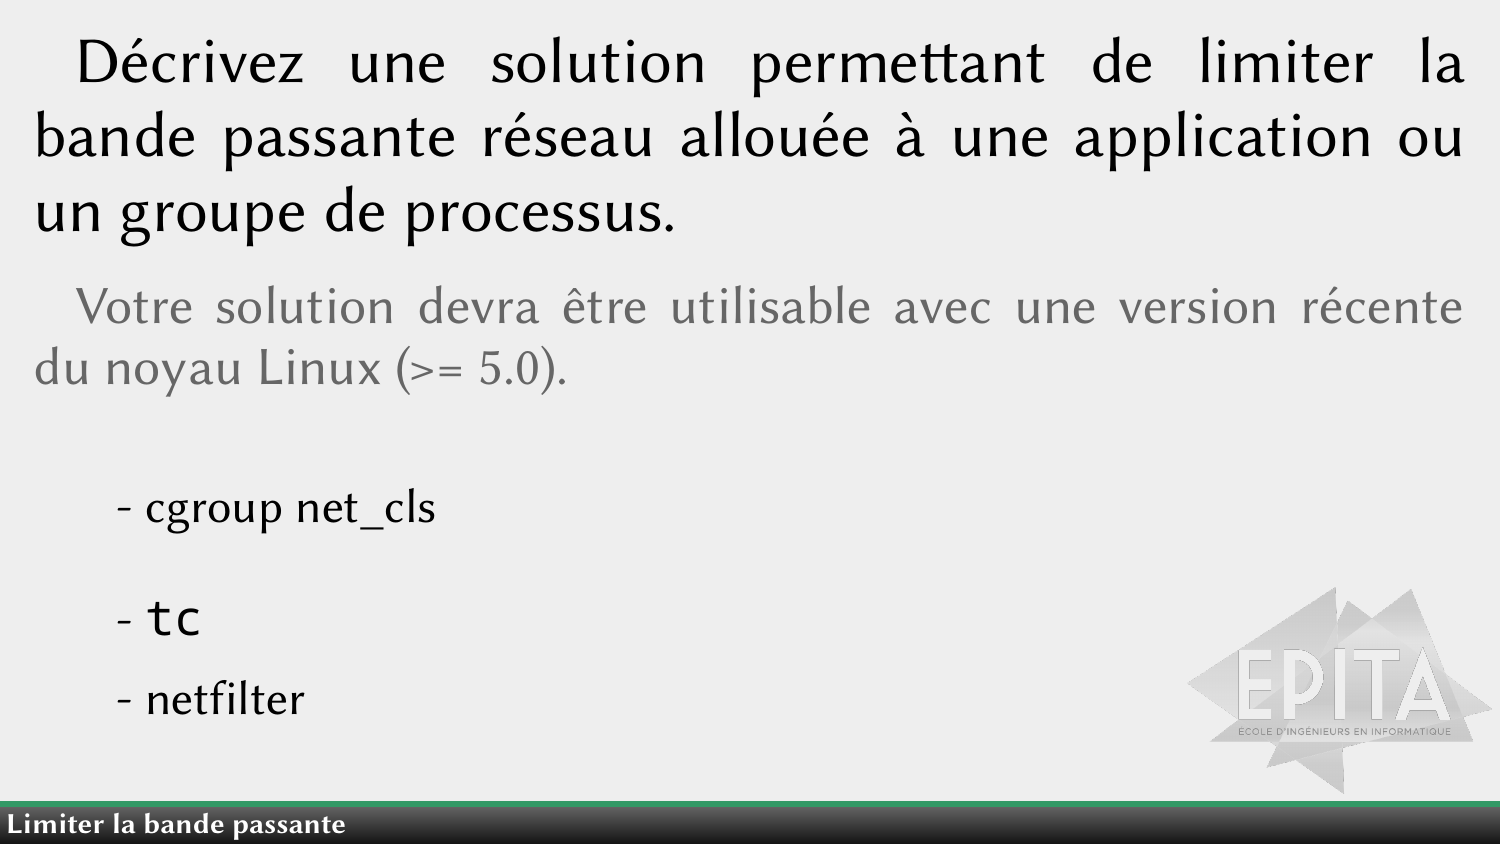

Décrivez une solution permettant de limiter la bande passante réseau allouée à une application ou un groupe de processus.
Votre solution devra être utilisable avec une version récente du noyau Linux (>= 5.0).
- cgroup net_cls
- tc
- netfilter
# Limiter la bande passante